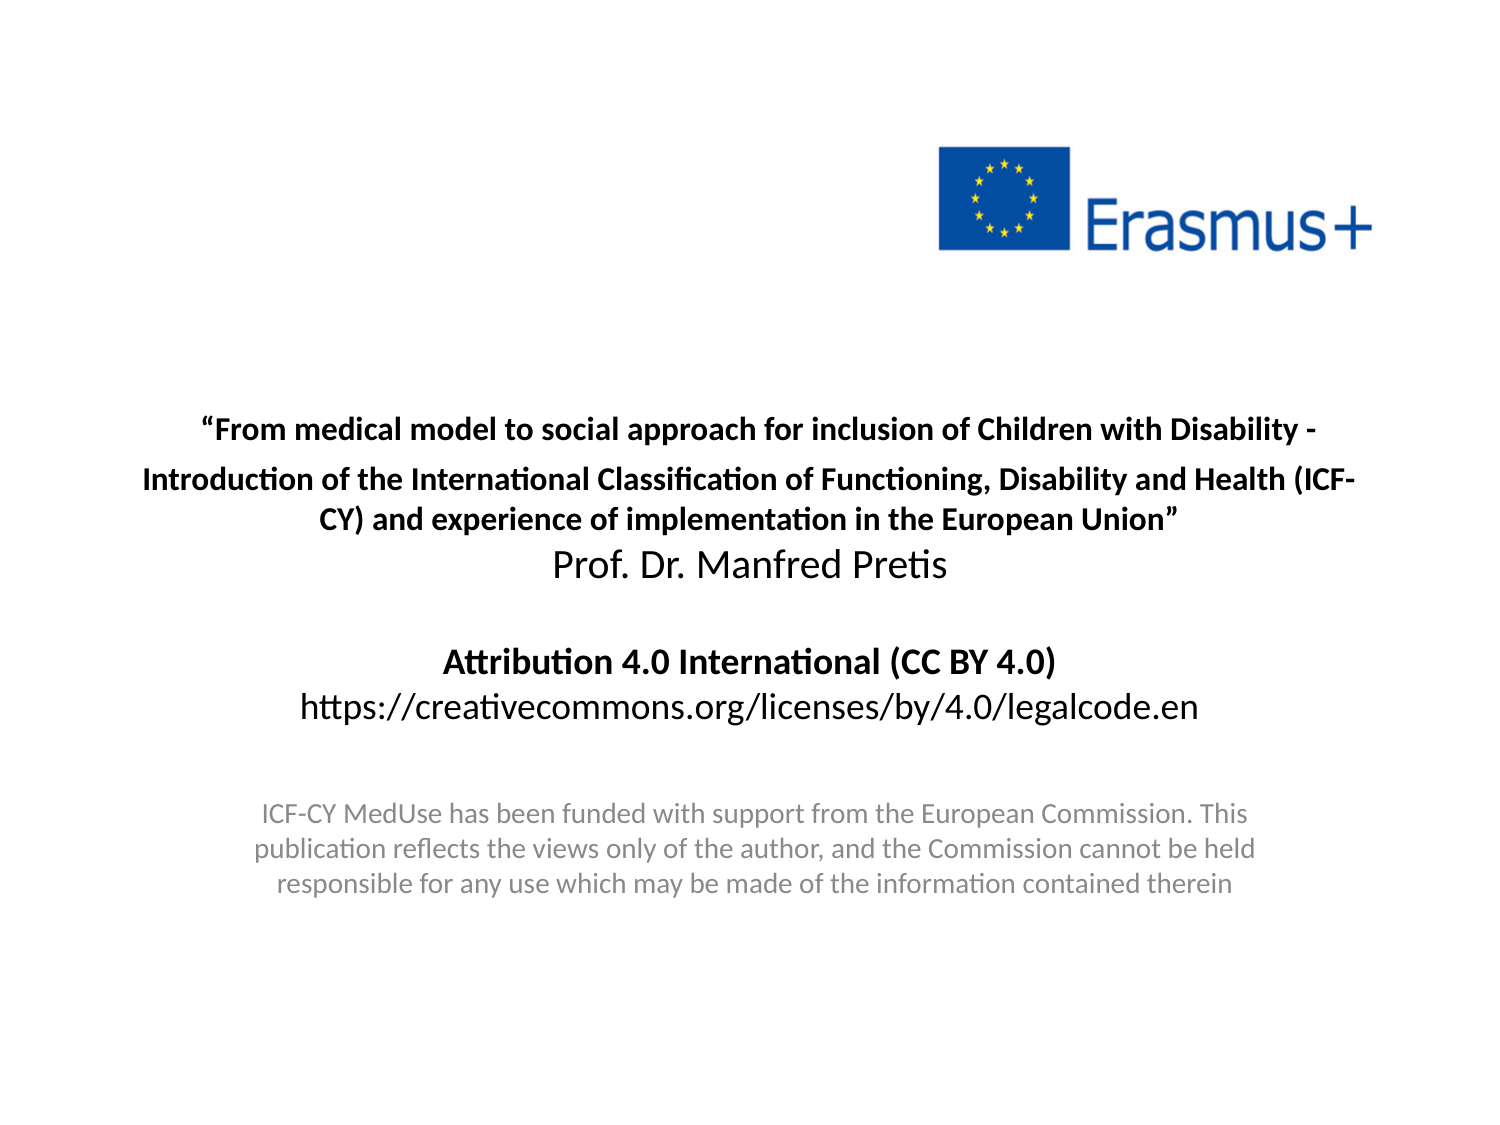

# “From medical model to social approach for inclusion of Children with Disability - Introduction of the International Classification of Functioning, Disability and Health (ICF-CY) and experience of implementation in the European Union” Prof. Dr. Manfred Pretis Attribution 4.0 International (CC BY 4.0) https://creativecommons.org/licenses/by/4.0/legalcode.en
ICF-CY MedUse has been funded with support from the European Commission. This publication reflects the views only of the author, and the Commission cannot be held responsible for any use which may be made of the information contained therein